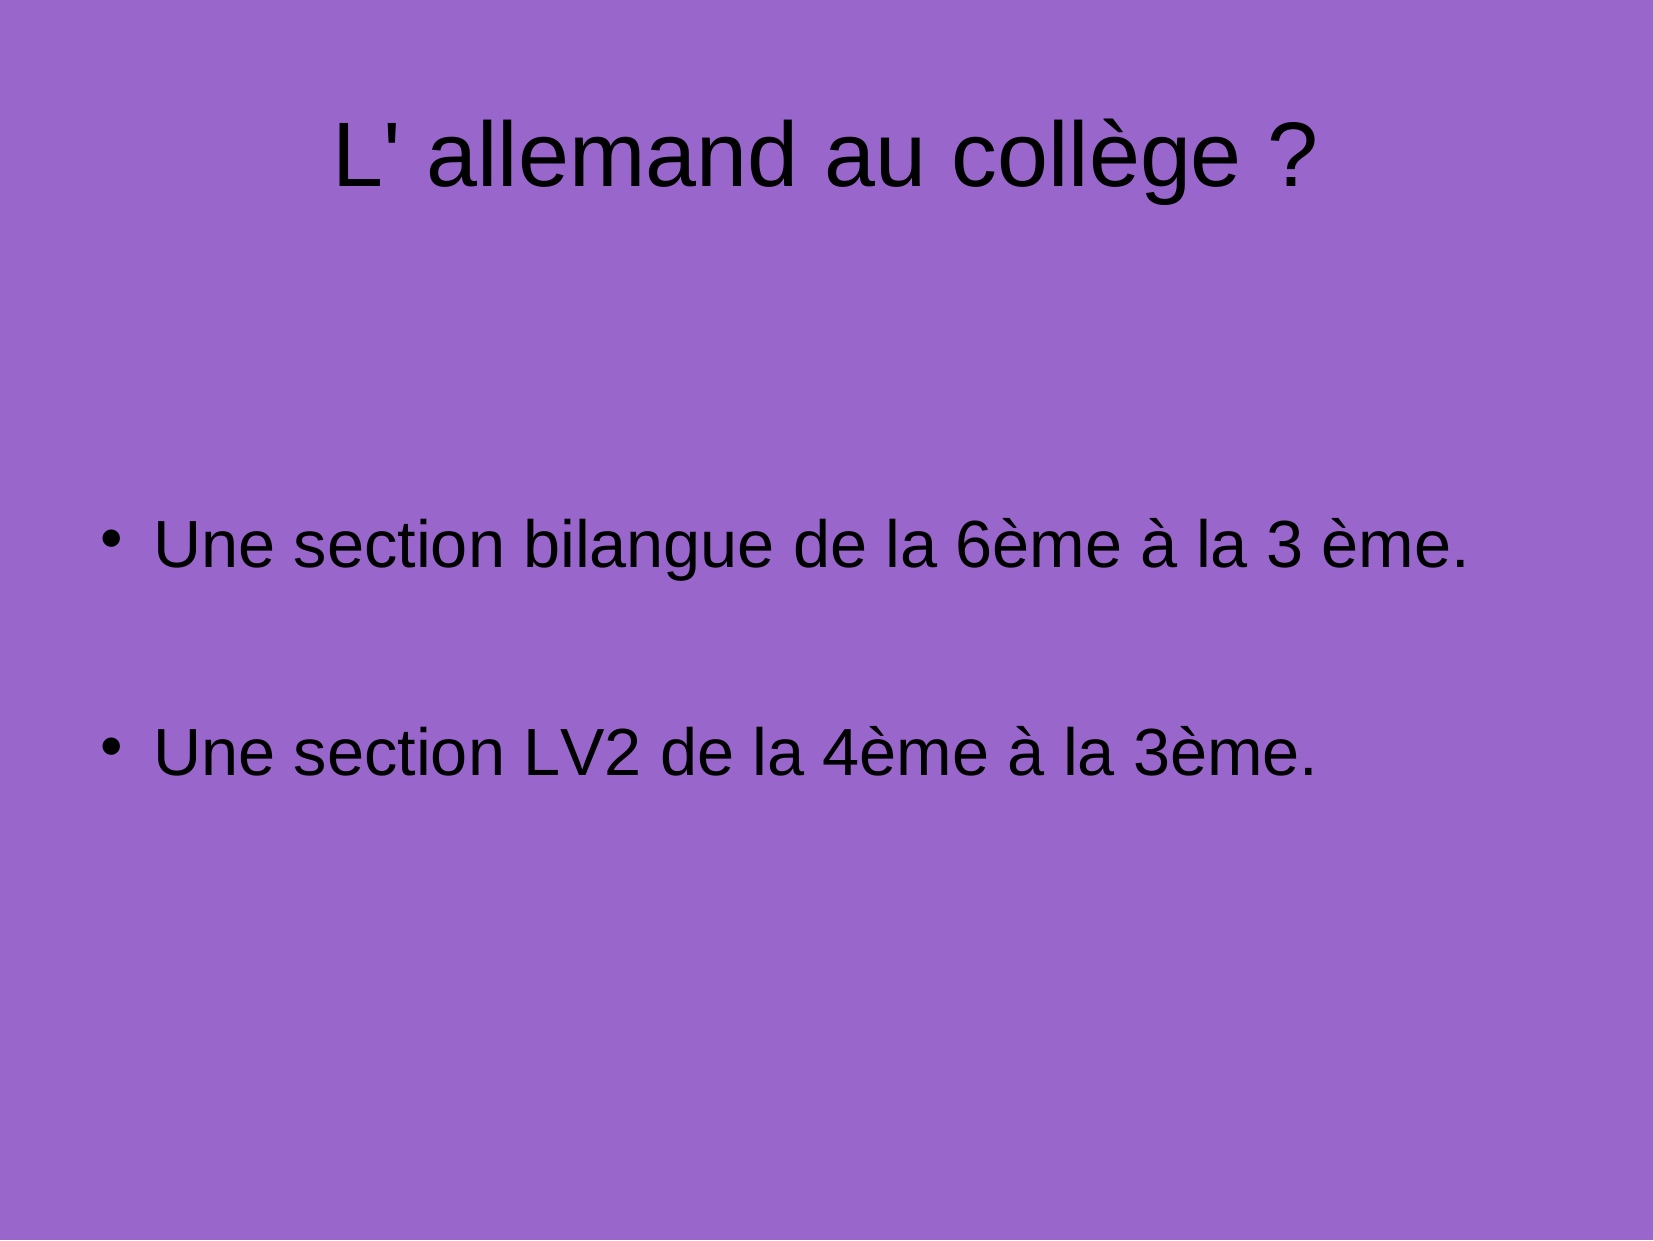

# L' allemand au collège ?
Une section bilangue de la 6ème à la 3 ème.
Une section LV2 de la 4ème à la 3ème.